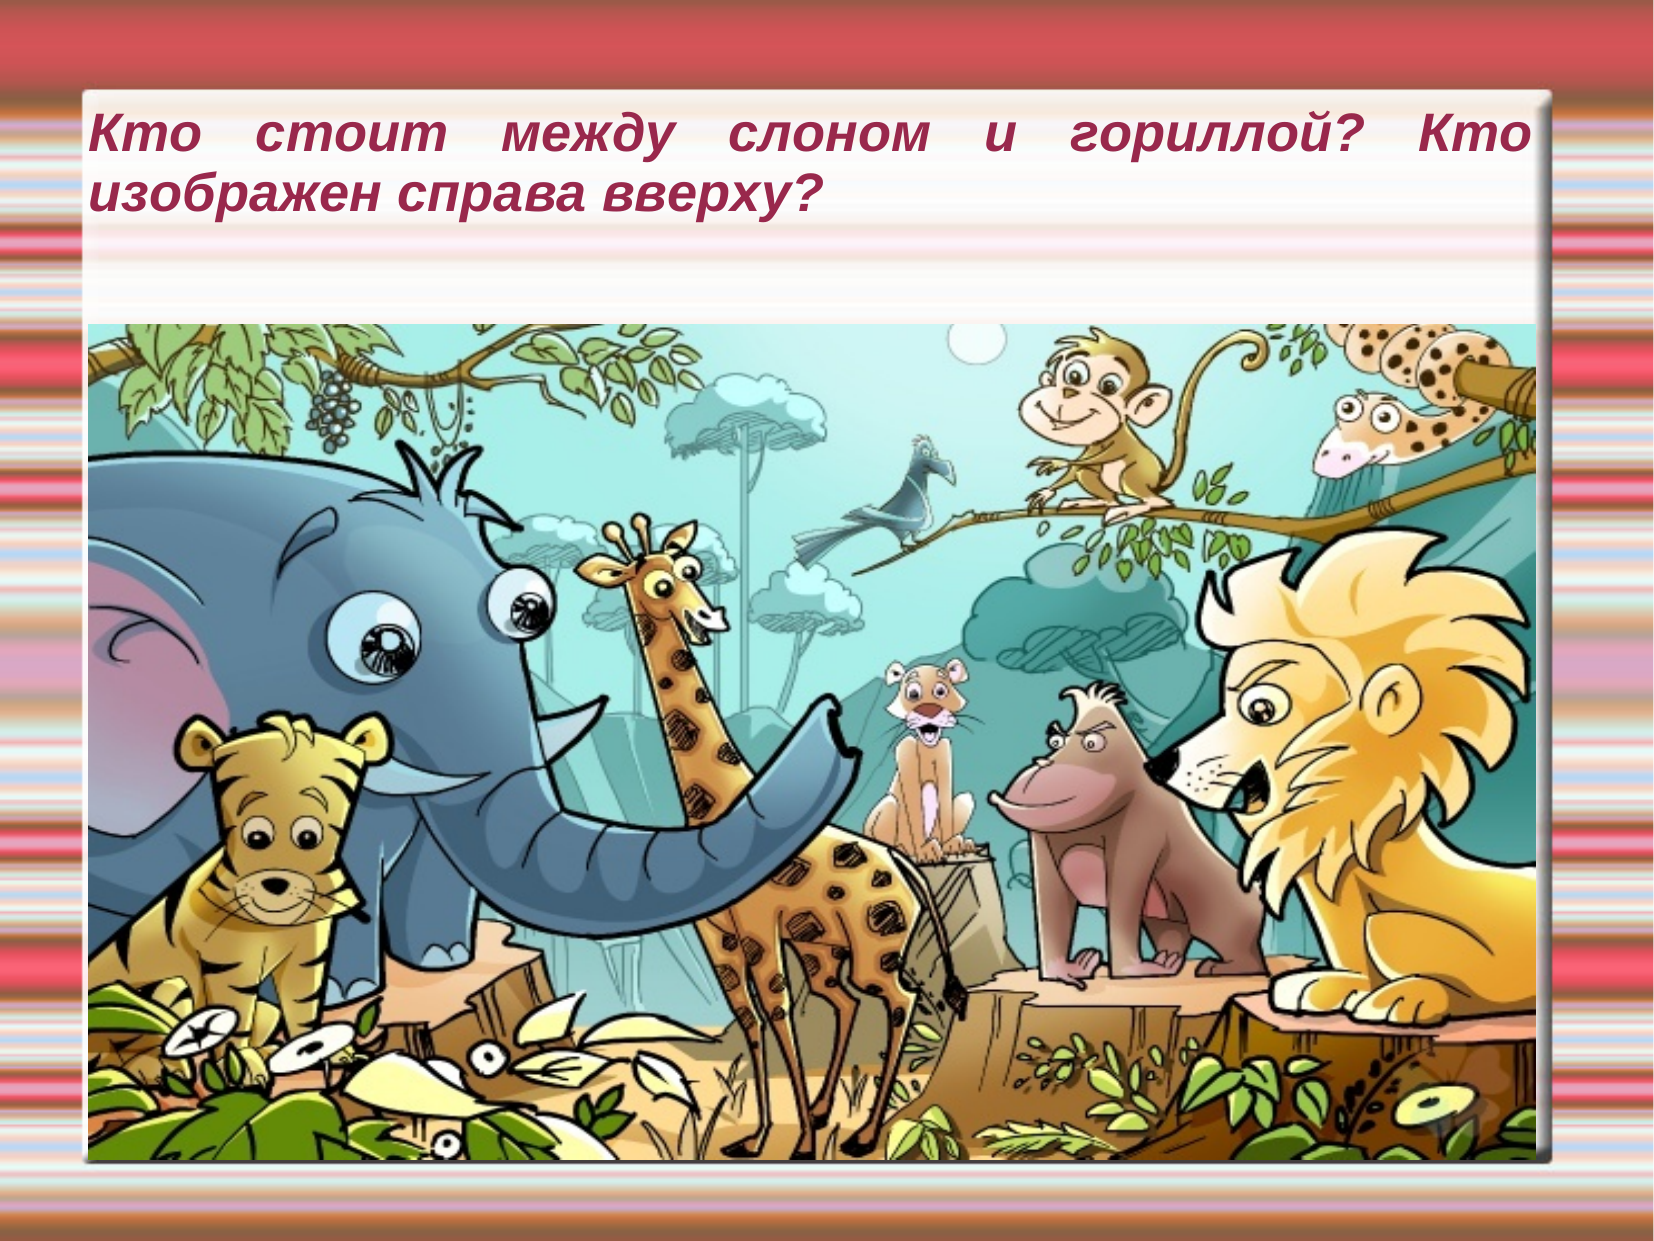

# Кто стоит между слоном и гориллой? Кто изображен справа вверху?